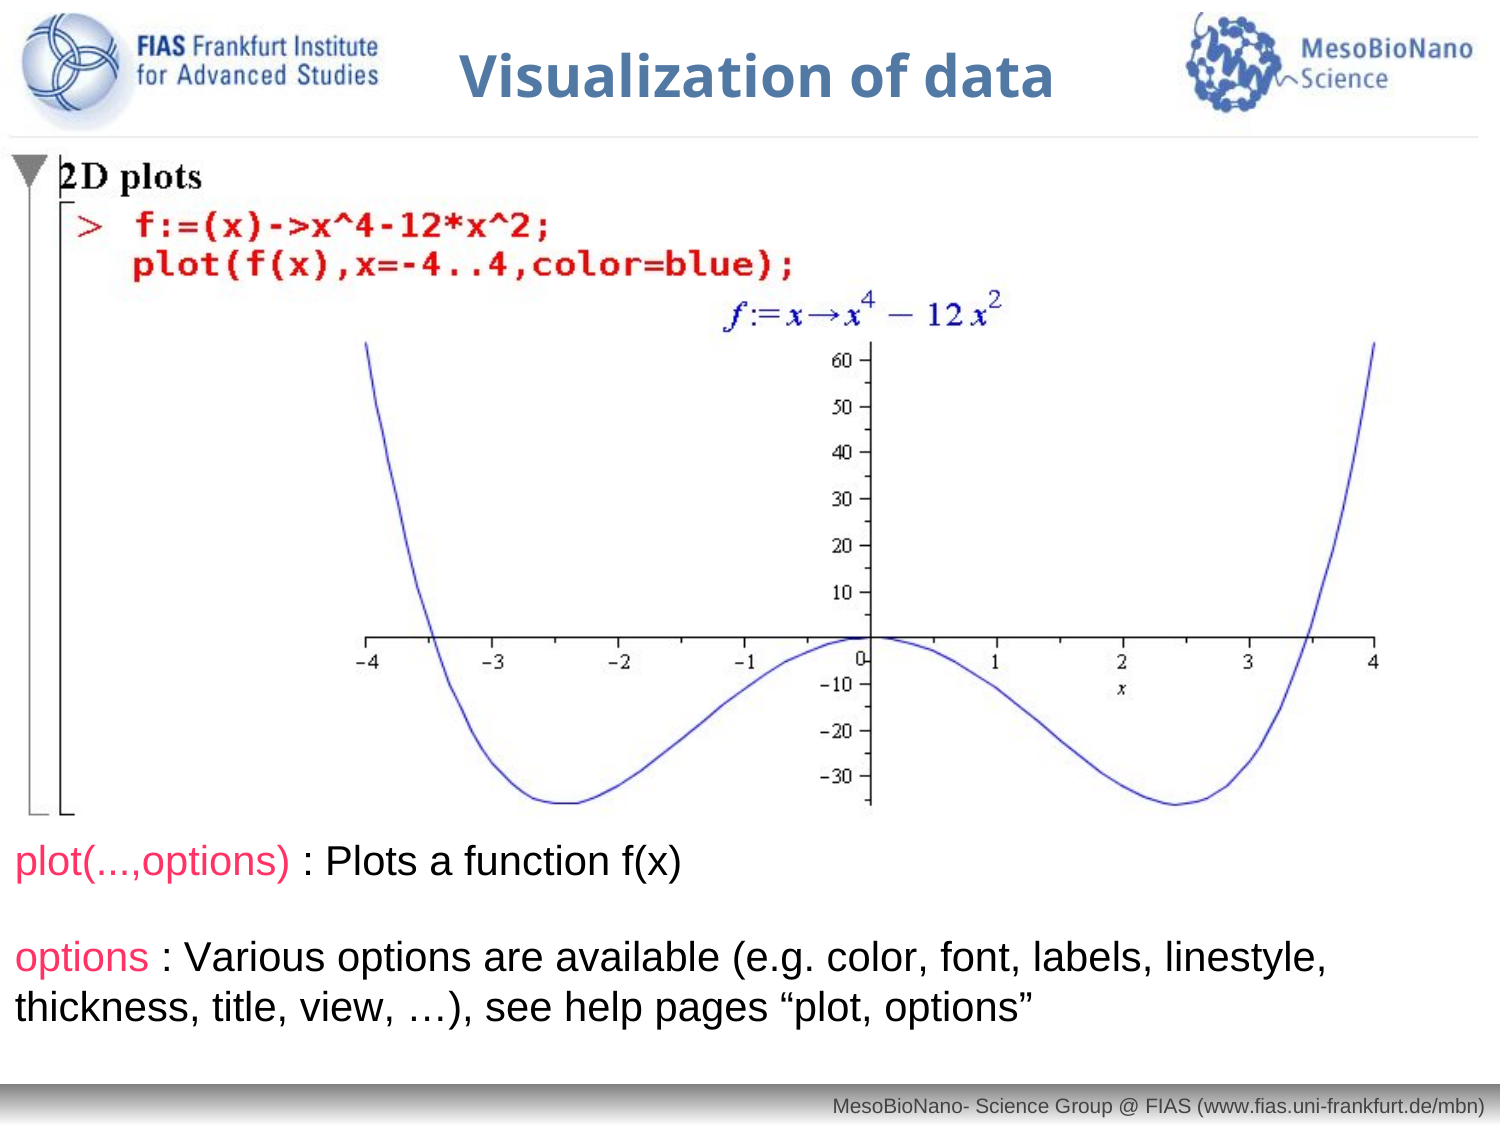

# Visualization of data
plot(...,options) : Plots a function f(x)
options : Various options are available (e.g. color, font, labels, linestyle, thickness, title, view, …), see help pages “plot, options”